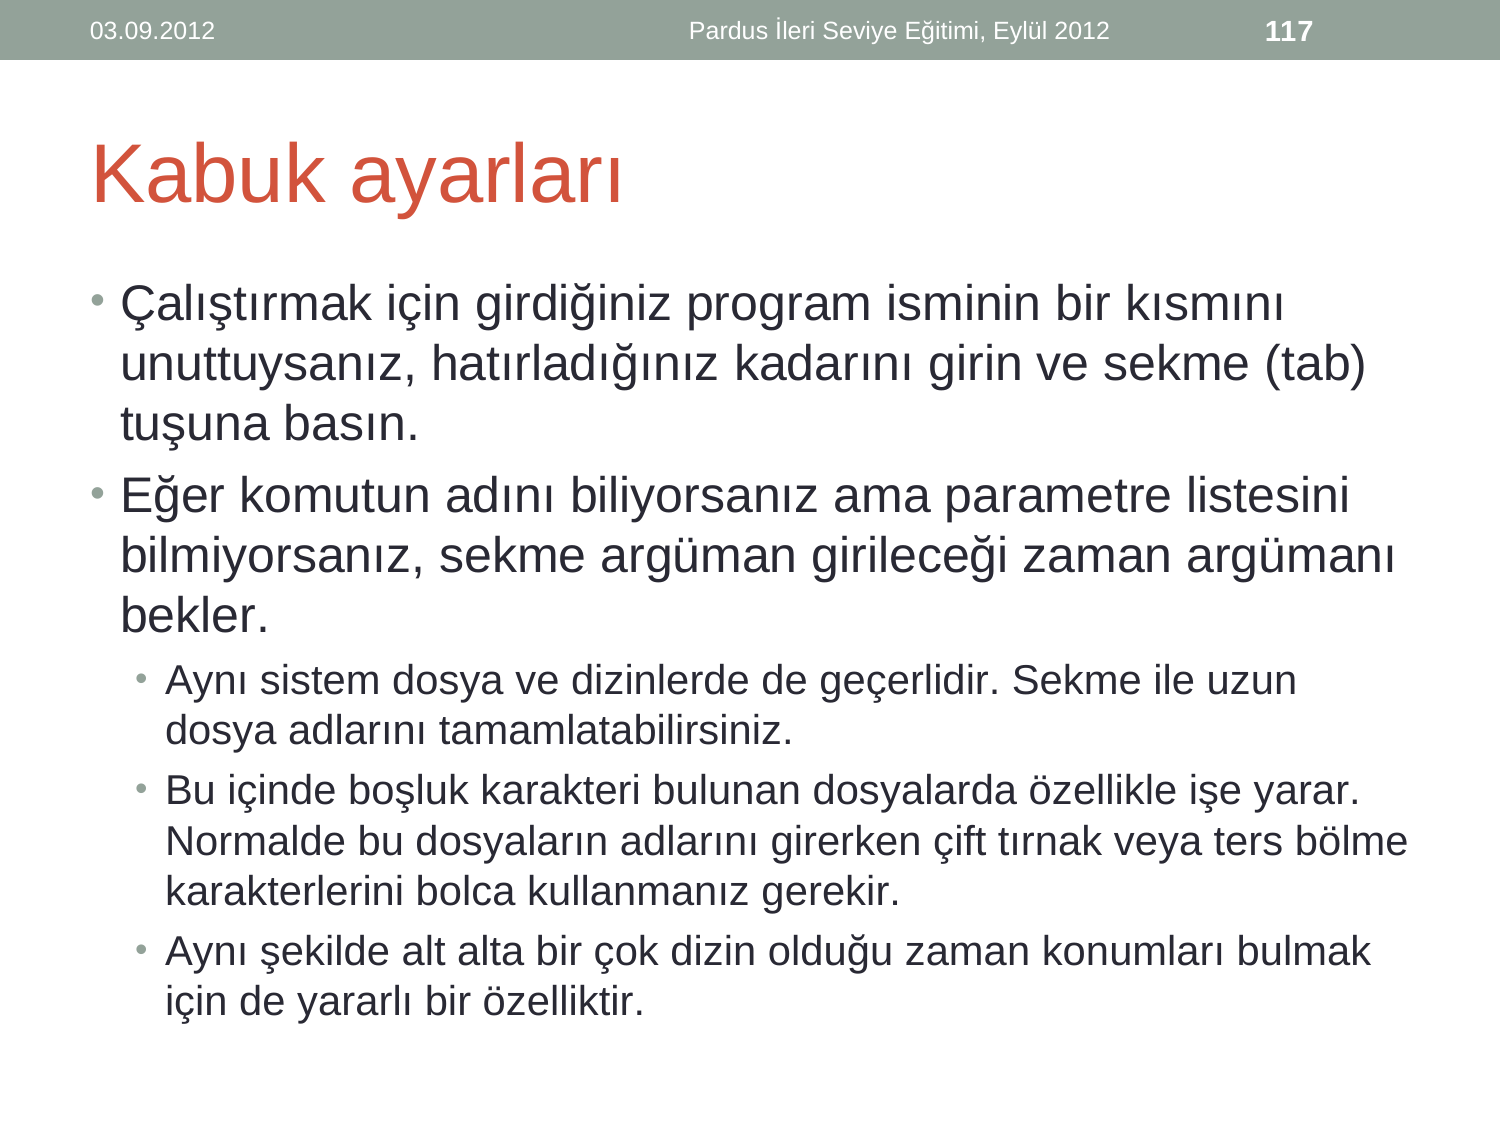

03.09.2012
Pardus İleri Seviye Eğitimi, Eylül 2012
# Kabuk ayarları
Çalıştırmak için girdiğiniz program isminin bir kısmını unuttuysanız, hatırladığınız kadarını girin ve sekme (tab) tuşuna basın.
Eğer komutun adını biliyorsanız ama parametre listesini bilmiyorsanız, sekme argüman girileceği zaman argümanı bekler.
Aynı sistem dosya ve dizinlerde de geçerlidir. Sekme ile uzun dosya adlarını tamamlatabilirsiniz.
Bu içinde boşluk karakteri bulunan dosyalarda özellikle işe yarar. Normalde bu dosyaların adlarını girerken çift tırnak veya ters bölme karakterlerini bolca kullanmanız gerekir.
Aynı şekilde alt alta bir çok dizin olduğu zaman konumları bulmak için de yararlı bir özelliktir.